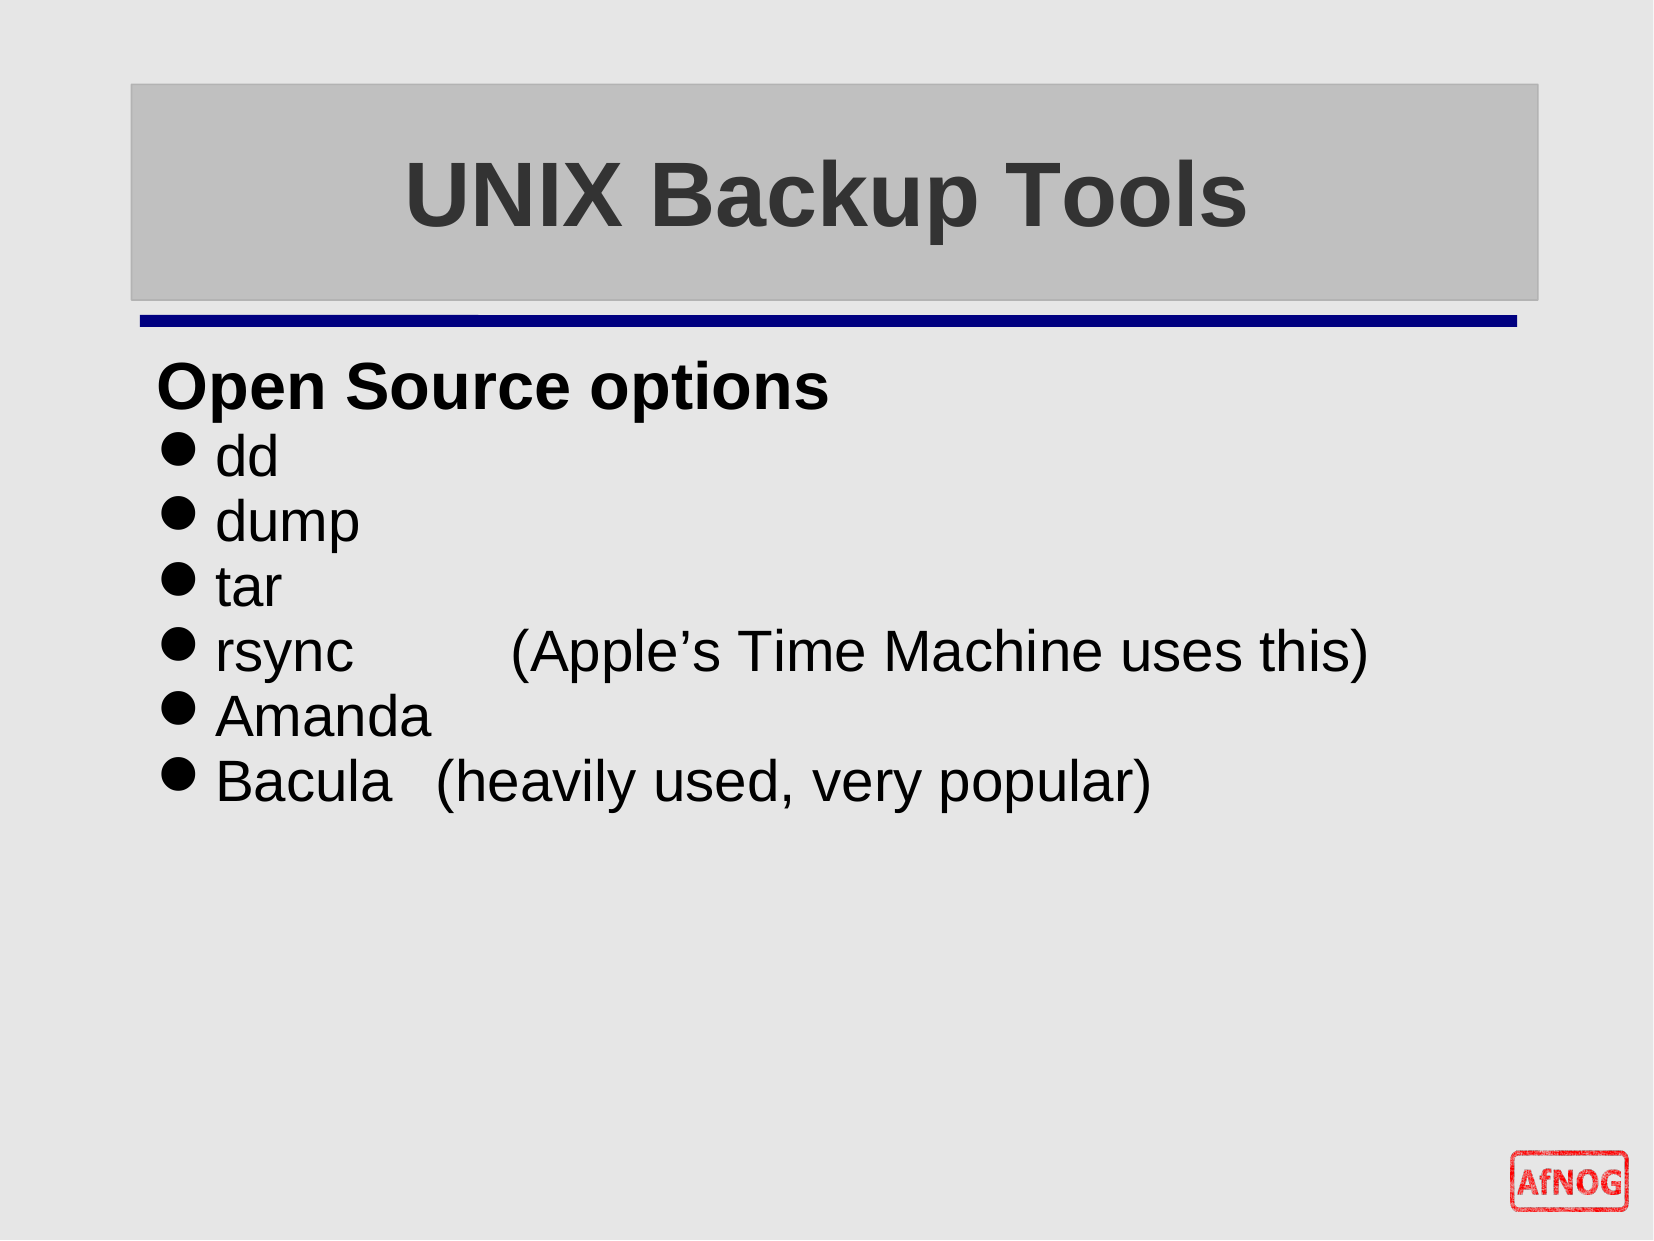

UNIX Backup Tools
Open Source options
dd
dump
tar
rsync 		(Apple’s Time Machine uses this)
Amanda
Bacula 	(heavily used, very popular)